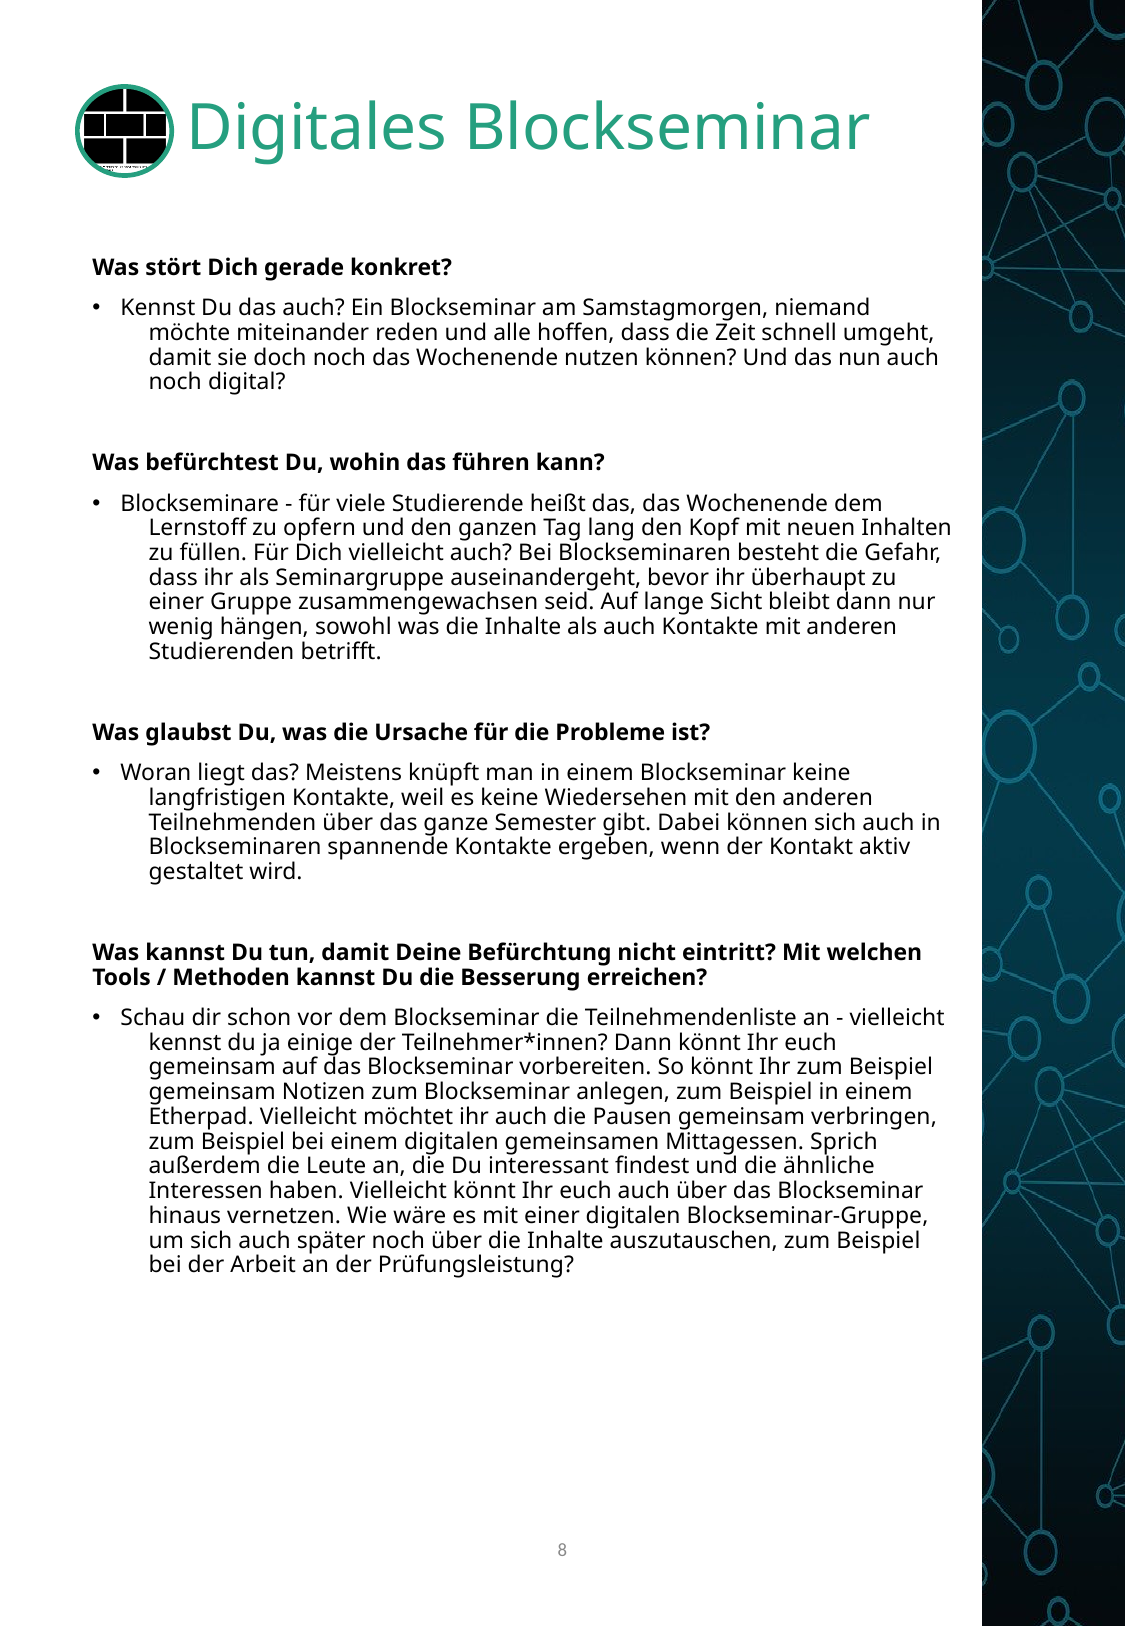

# Digitales Blockseminar
Was stört Dich gerade konkret?
Kennst Du das auch? Ein Blockseminar am Samstagmorgen, niemand möchte miteinander reden und alle hoffen, dass die Zeit schnell umgeht, damit sie doch noch das Wochenende nutzen können? Und das nun auch noch digital?
Was befürchtest Du, wohin das führen kann?
Blockseminare - für viele Studierende heißt das, das Wochenende dem Lernstoff zu opfern und den ganzen Tag lang den Kopf mit neuen Inhalten zu füllen. Für Dich vielleicht auch? Bei Blockseminaren besteht die Gefahr, dass ihr als Seminargruppe auseinandergeht, bevor ihr überhaupt zu einer Gruppe zusammengewachsen seid. Auf lange Sicht bleibt dann nur wenig hängen, sowohl was die Inhalte als auch Kontakte mit anderen Studierenden betrifft.
Was glaubst Du, was die Ursache für die Probleme ist?
Woran liegt das? Meistens knüpft man in einem Blockseminar keine langfristigen Kontakte, weil es keine Wiedersehen mit den anderen Teilnehmenden über das ganze Semester gibt. Dabei können sich auch in Blockseminaren spannende Kontakte ergeben, wenn der Kontakt aktiv gestaltet wird.
Was kannst Du tun, damit Deine Befürchtung nicht eintritt? Mit welchen Tools / Methoden kannst Du die Besserung erreichen?
Schau dir schon vor dem Blockseminar die Teilnehmendenliste an - vielleicht kennst du ja einige der Teilnehmer*innen? Dann könnt Ihr euch gemeinsam auf das Blockseminar vorbereiten. So könnt Ihr zum Beispiel gemeinsam Notizen zum Blockseminar anlegen, zum Beispiel in einem Etherpad. Vielleicht möchtet ihr auch die Pausen gemeinsam verbringen, zum Beispiel bei einem digitalen gemeinsamen Mittagessen. Sprich außerdem die Leute an, die Du interessant findest und die ähnliche Interessen haben. Vielleicht könnt Ihr euch auch über das Blockseminar hinaus vernetzen. Wie wäre es mit einer digitalen Blockseminar-Gruppe, um sich auch später noch über die Inhalte auszutauschen, zum Beispiel bei der Arbeit an der Prüfungsleistung?
8